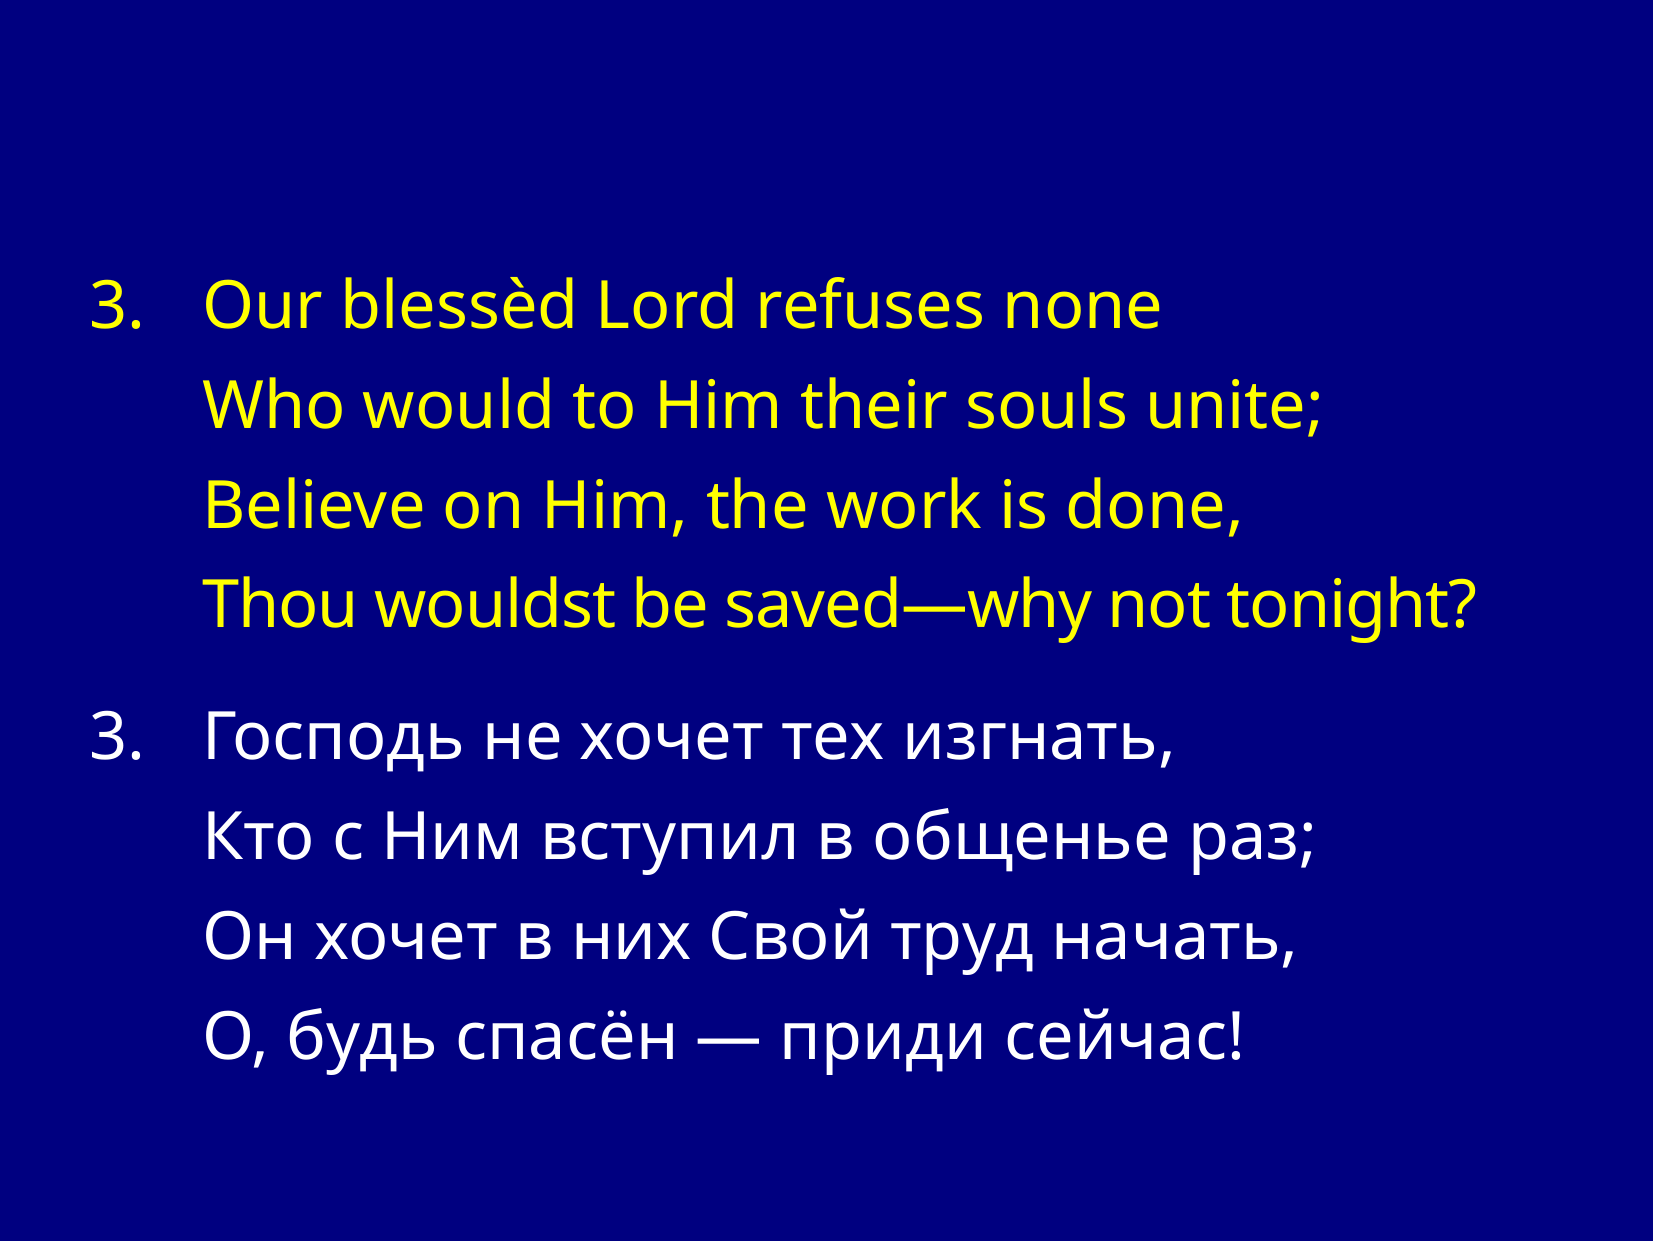

3.	Our blessèd Lord refuses none
	Who would to Him their souls unite;
	Believe on Him, the work is done,
	Thou wouldst be saved—why not tonight?
3.	Господь не хочет тех изгнать,
	Кто с Ним вступил в общенье раз;
	Он хочет в них Свой труд начать,
	О, будь спасён — приди сейчас!